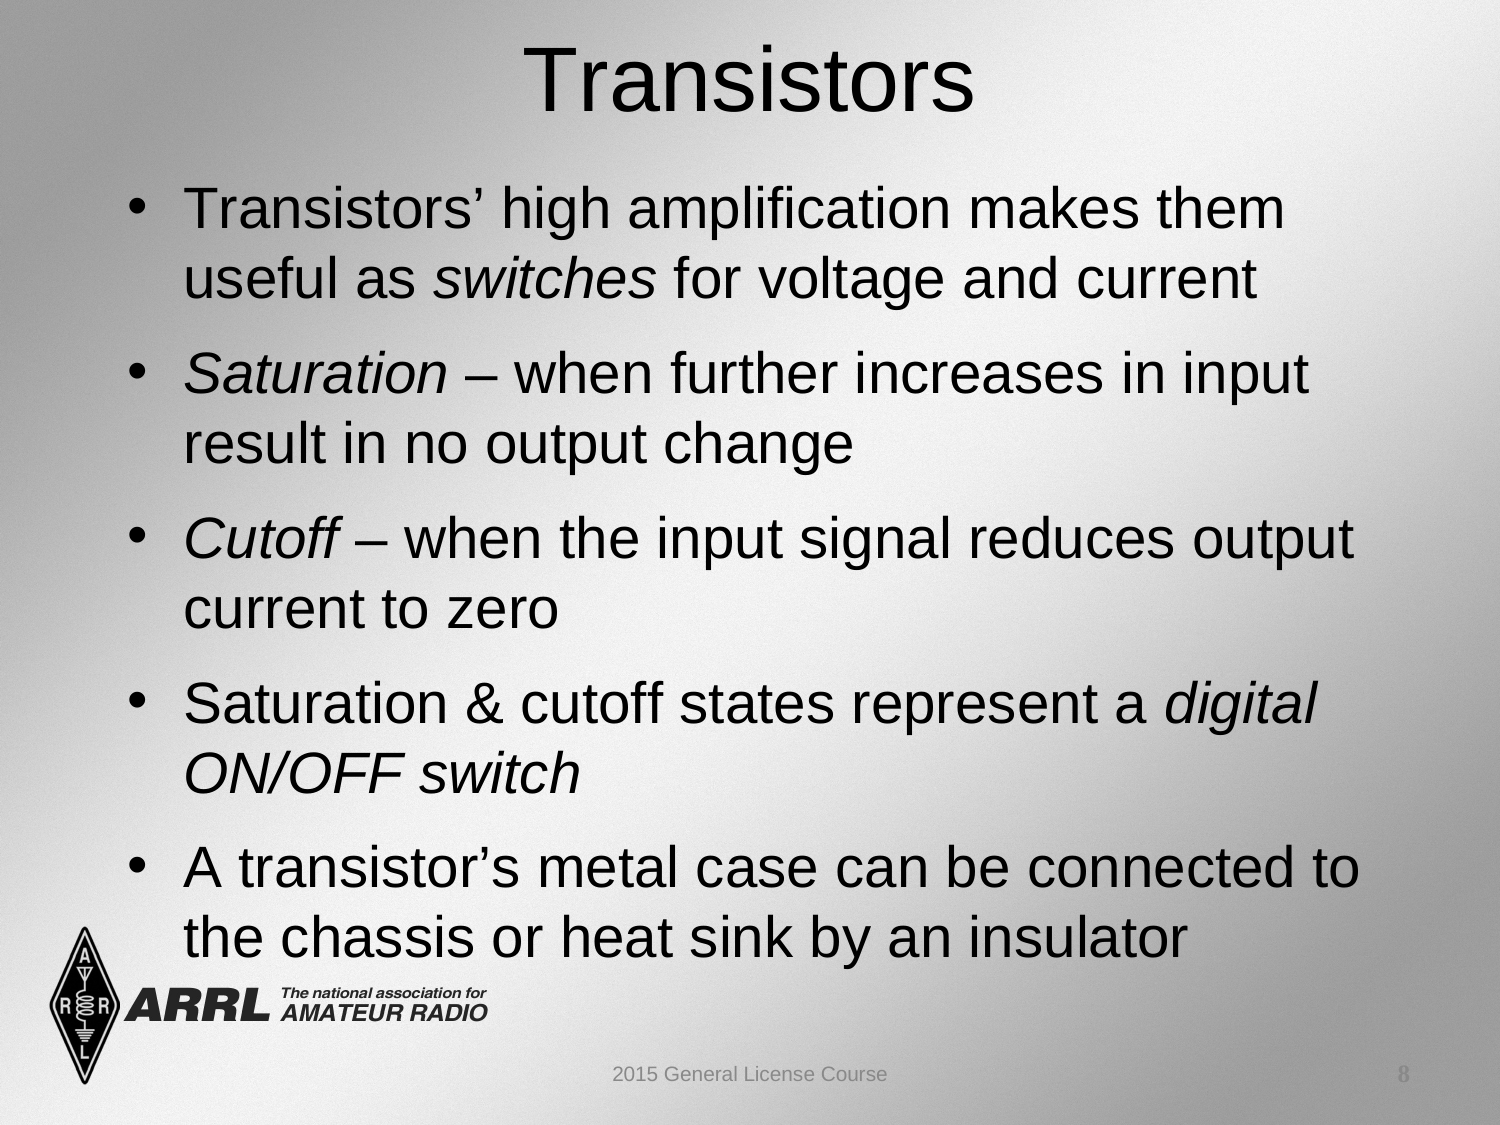

Transistors
Transistors’ high amplification makes them useful as switches for voltage and current
Saturation – when further increases in input result in no output change
Cutoff – when the input signal reduces output current to zero
Saturation & cutoff states represent a digital ON/OFF switch
A transistor’s metal case can be connected to the chassis or heat sink by an insulator
2015 General License Course